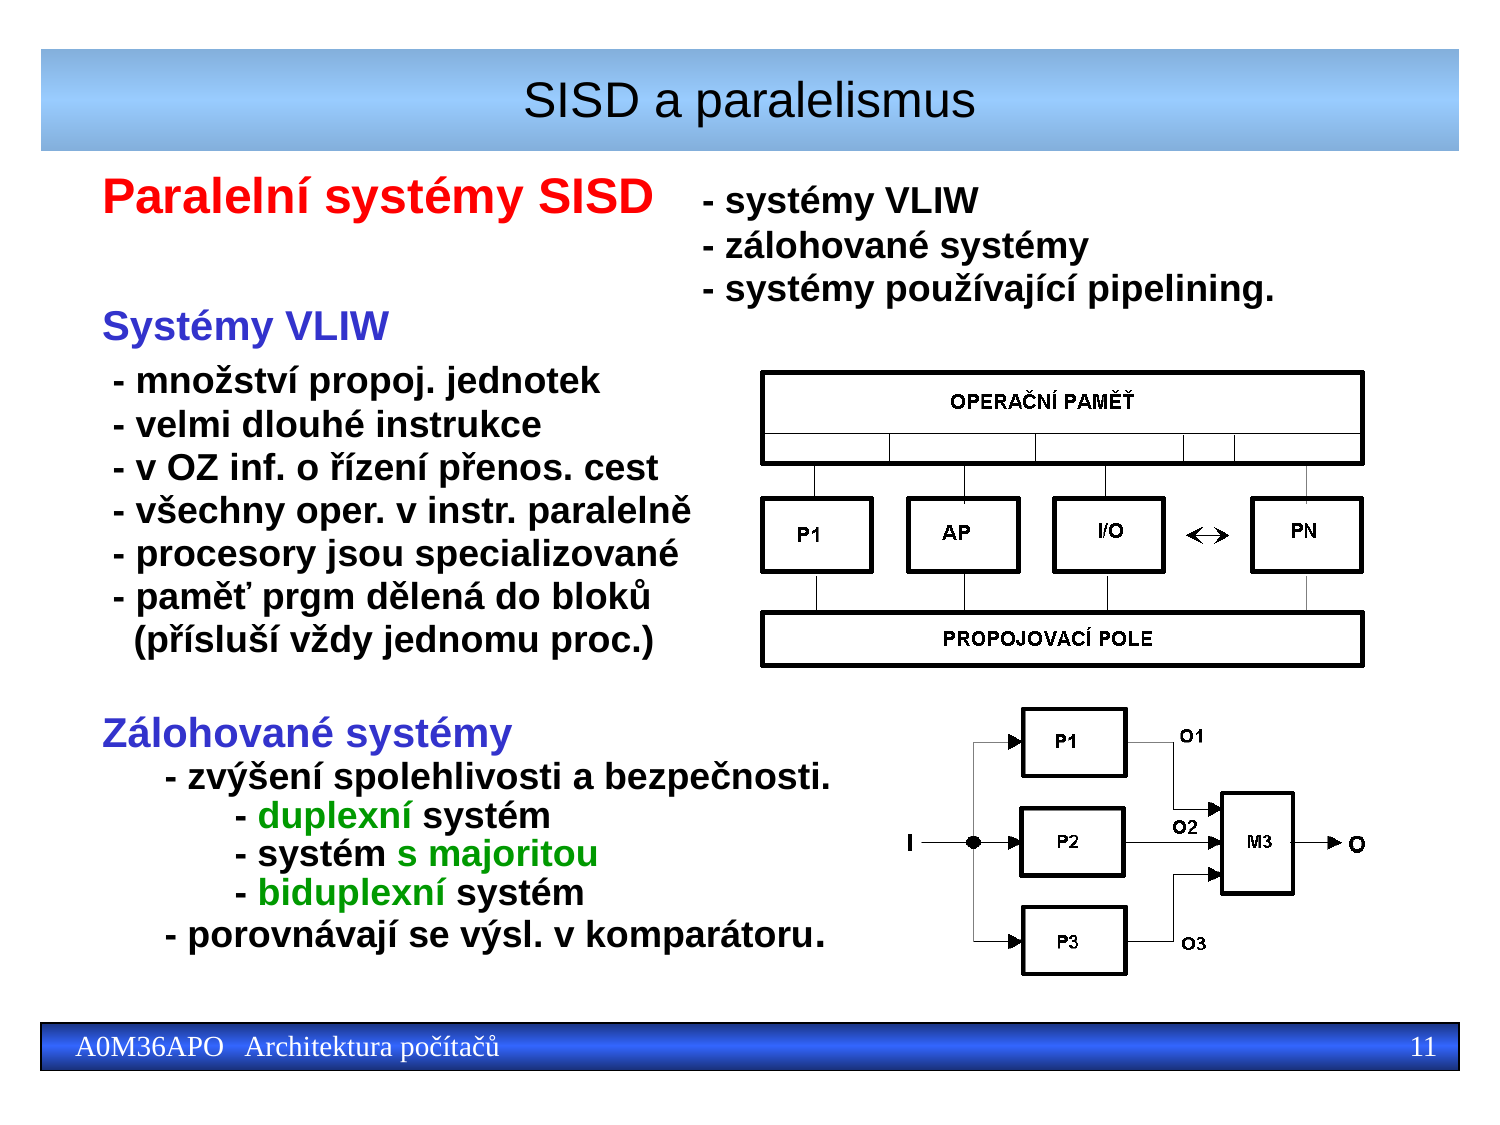

# SISD a paralelismus
Paralelní systémy SISD 	- systémy VLIW
				- zálohované systémy
				- systémy používající pipelining.
Systémy VLIW
 - množství propoj. jednotek
 - velmi dlouhé instrukce
 - v OZ inf. o řízení přenos. cest
 - všechny oper. v instr. paralelně
 - procesory jsou specializované
 - paměť prgm dělená do bloků
 (přísluší vždy jednomu proc.)
Zálohované systémy
- zvýšení spolehlivosti a bezpečnosti.
- duplexní systém
- systém s majoritou
- biduplexní systém
- porovnávají se výsl. v komparátoru.
A0M36APO Architektura počítačů
11